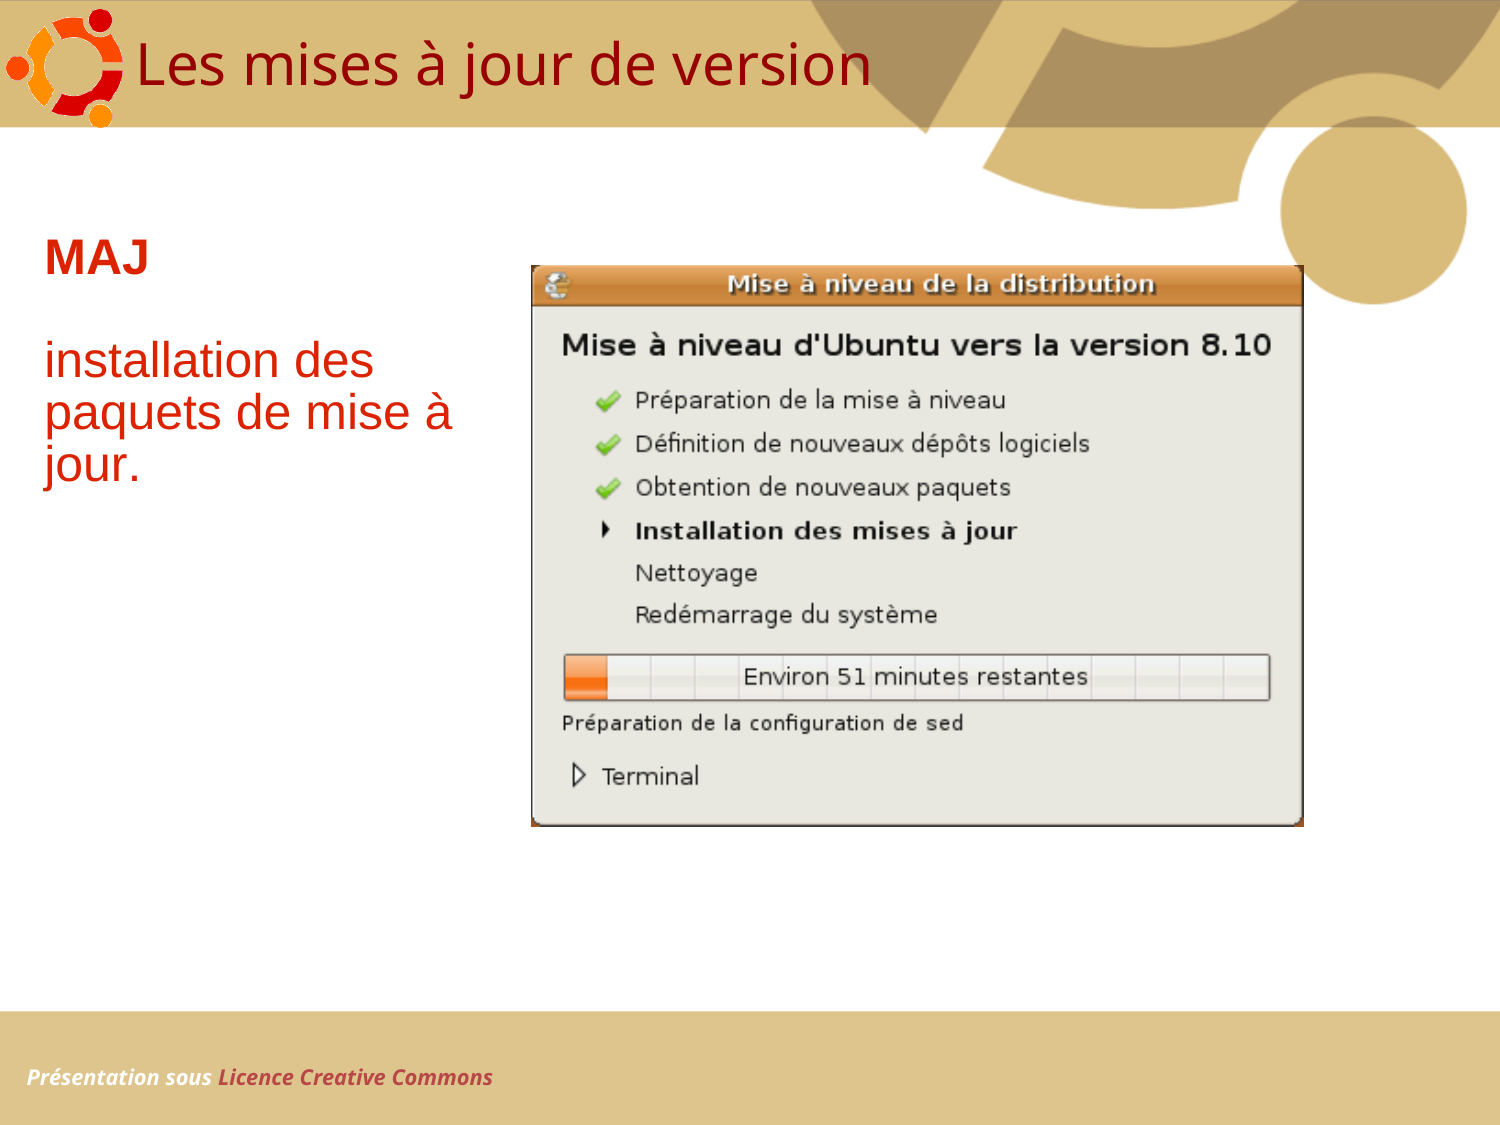

# Les mises à jour de version
MAJ
installation des paquets de mise à jour.